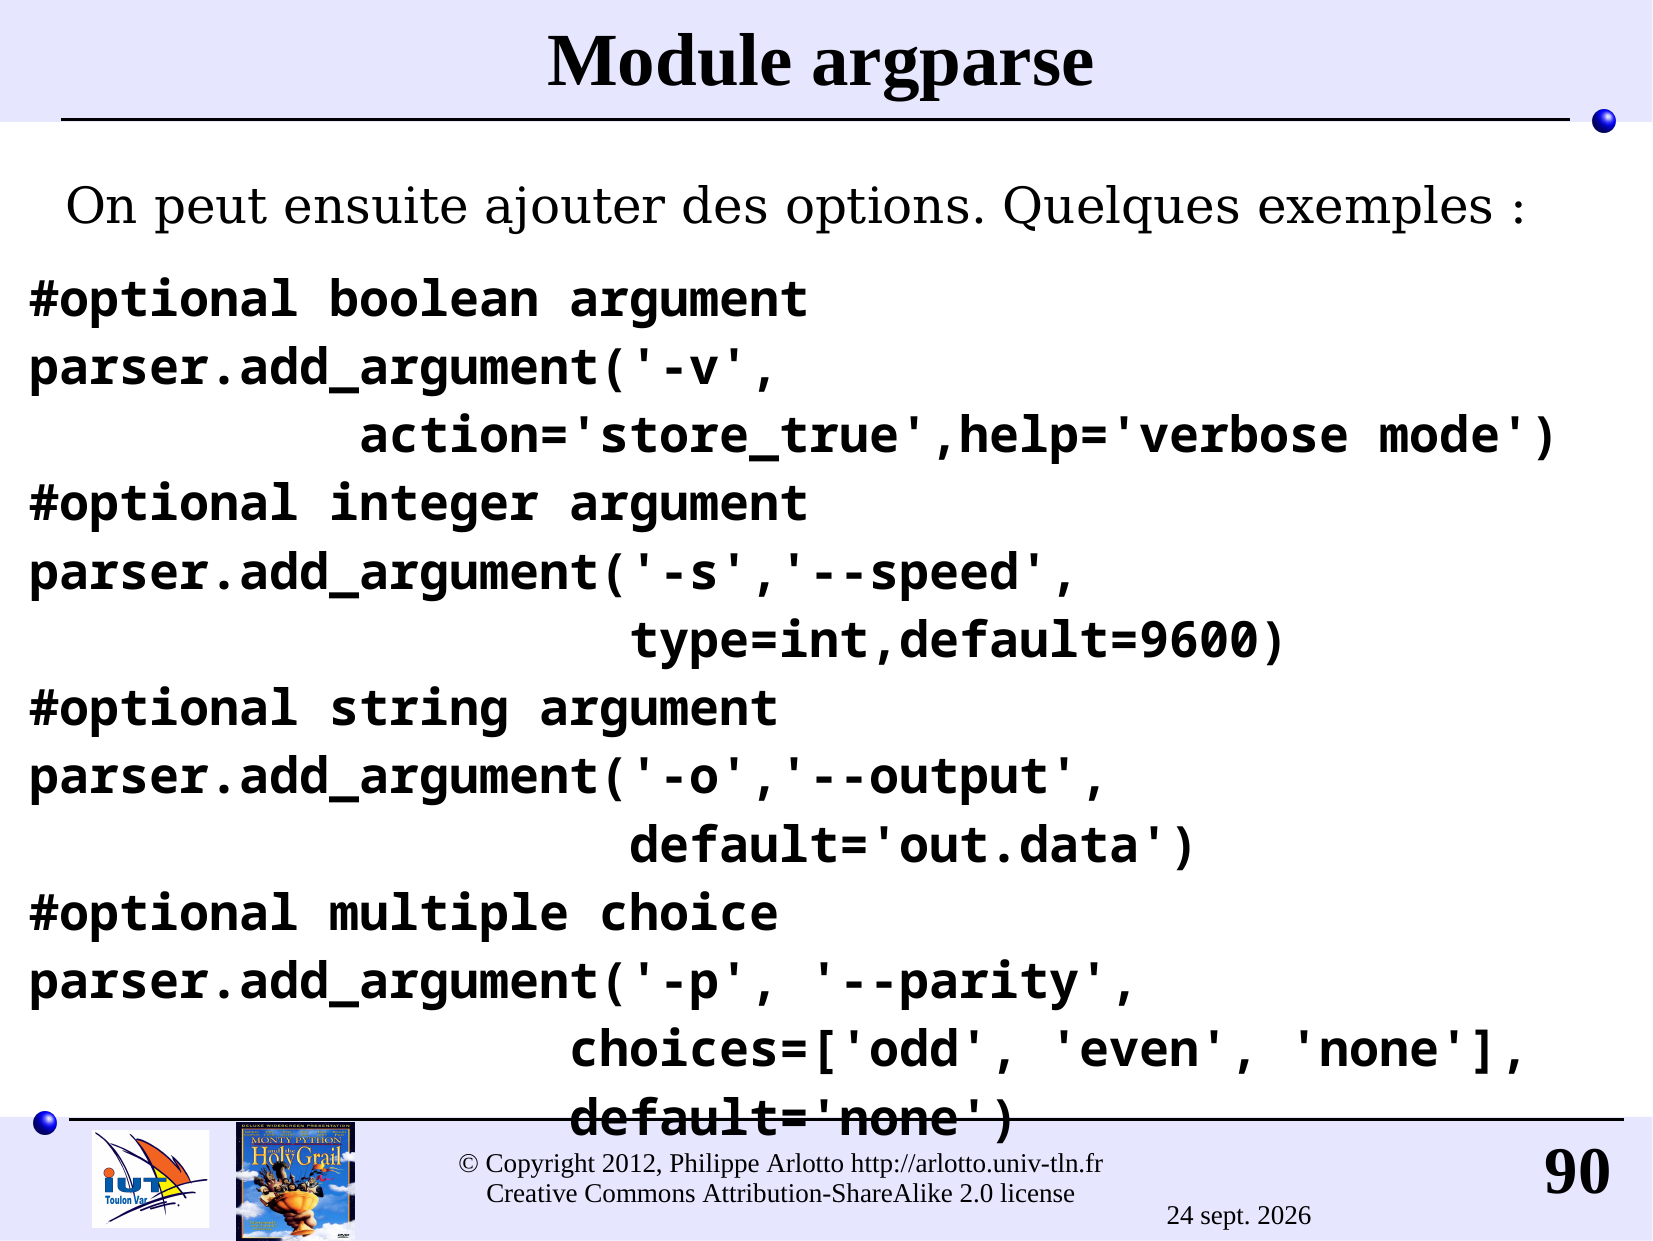

# Module argparse
On peut ensuite ajouter des options. Quelques exemples :
#optional boolean argument
parser.add_argument('-v',
 action='store_true',help='verbose mode')
#optional integer argument
parser.add_argument('-s','--speed',
 type=int,default=9600)
#optional string argument
parser.add_argument('-o','--output',
 default='out.data')
#optional multiple choice
parser.add_argument('-p', '--parity',
 choices=['odd', 'even', 'none'], default='none')